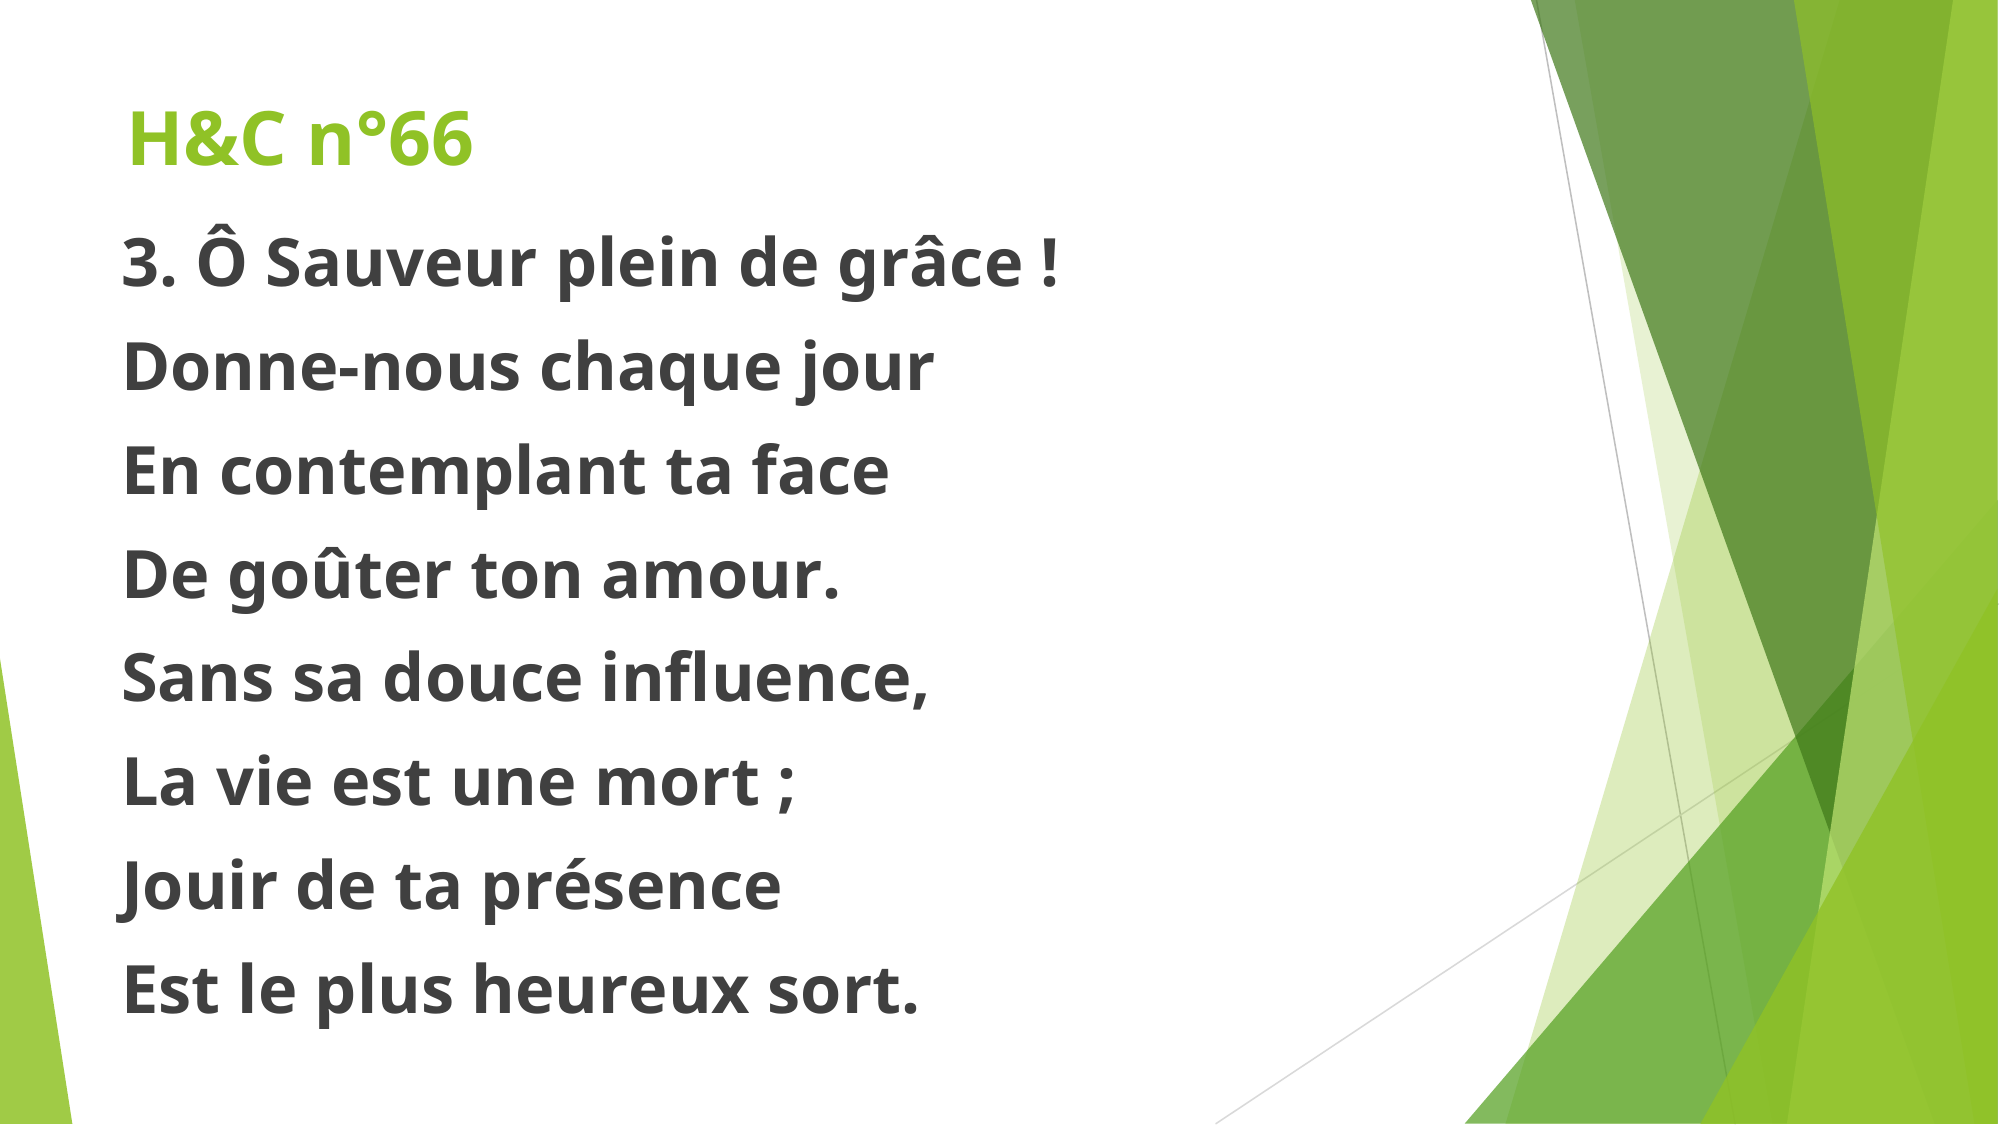

H&C n°66
3. Ô Sauveur plein de grâce !
Donne-nous chaque jour
En contemplant ta face
De goûter ton amour.
Sans sa douce influence,
La vie est une mort ;
Jouir de ta présence
Est le plus heureux sort.